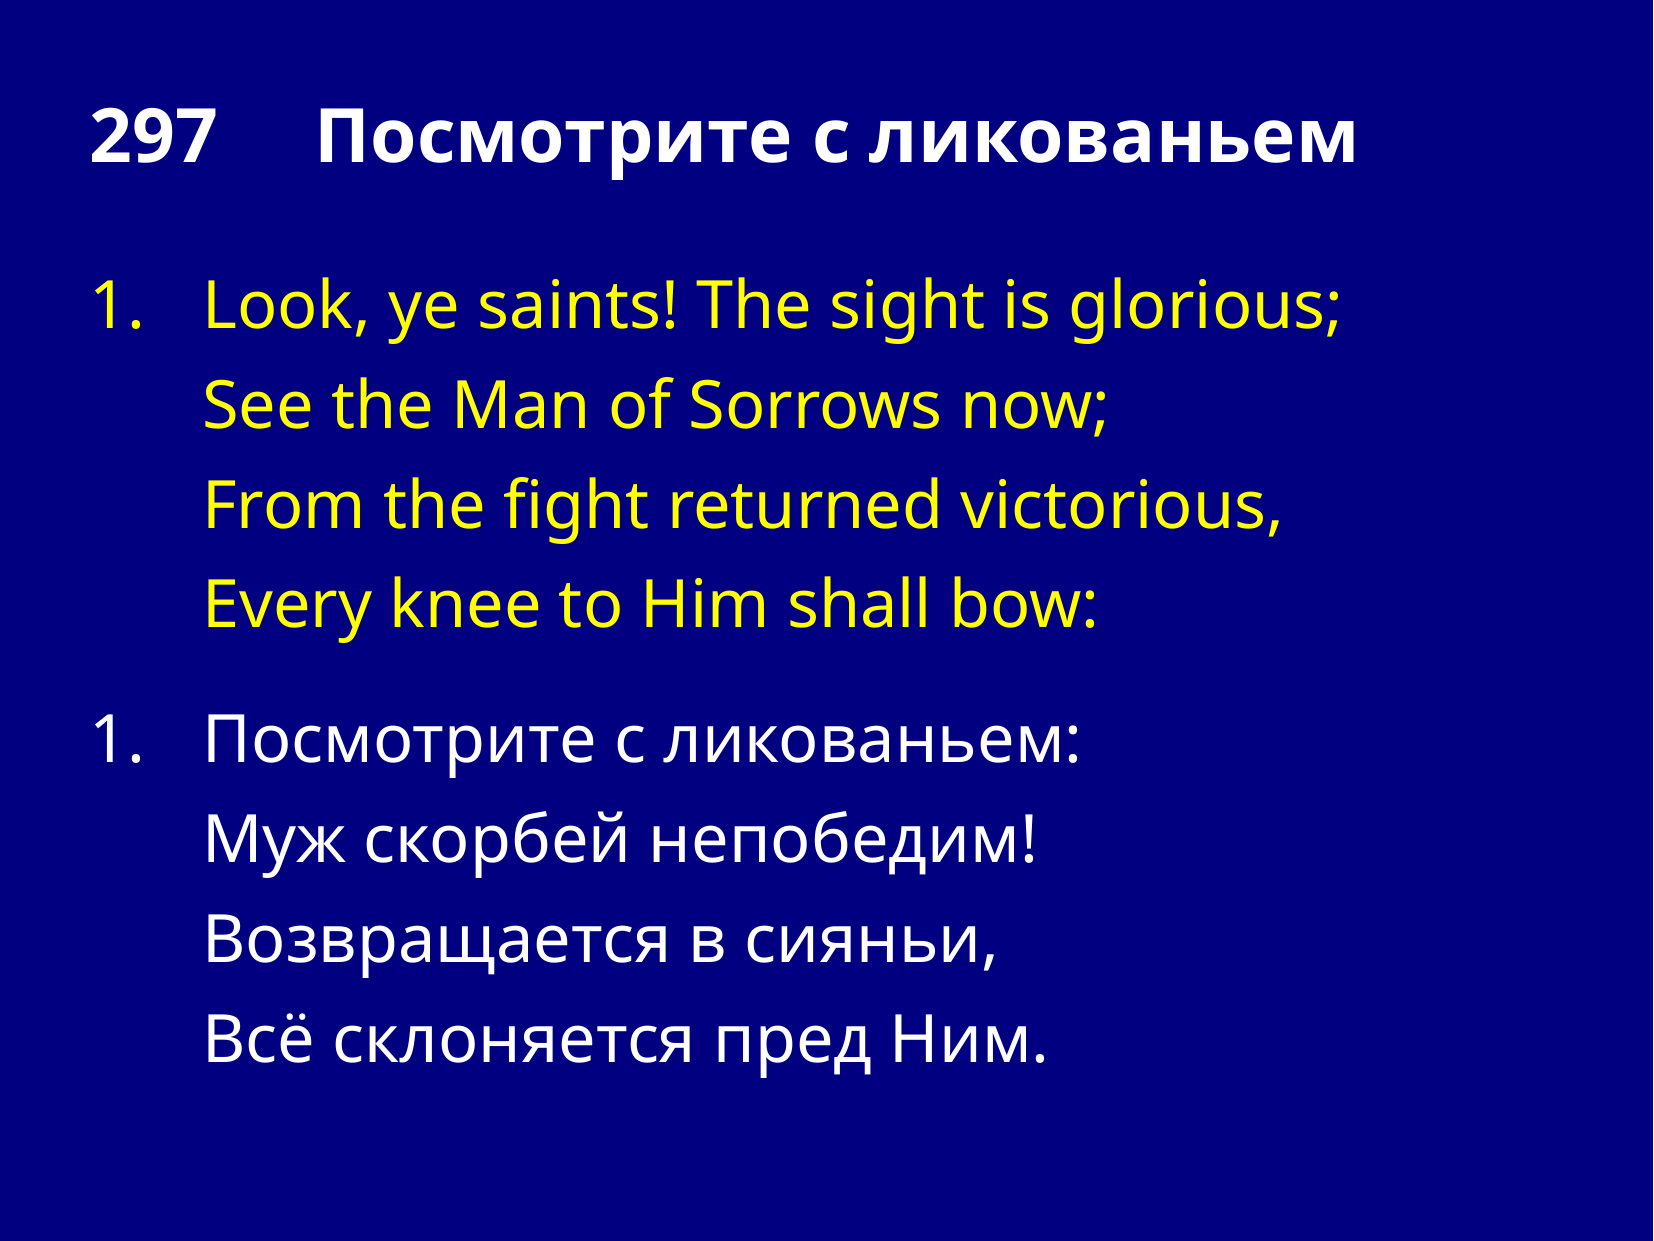

297	Посмотрите с ликованьем
1.	Look, ye saints! The sight is glorious;
	See the Man of Sorrows now;
	From the fight returned victorious,
	Every knee to Him shall bow:
1.	Посмотрите с ликованьем:
	Муж скорбей непобедим!
	Возвращается в сияньи,
	Всё склоняется пред Ним.